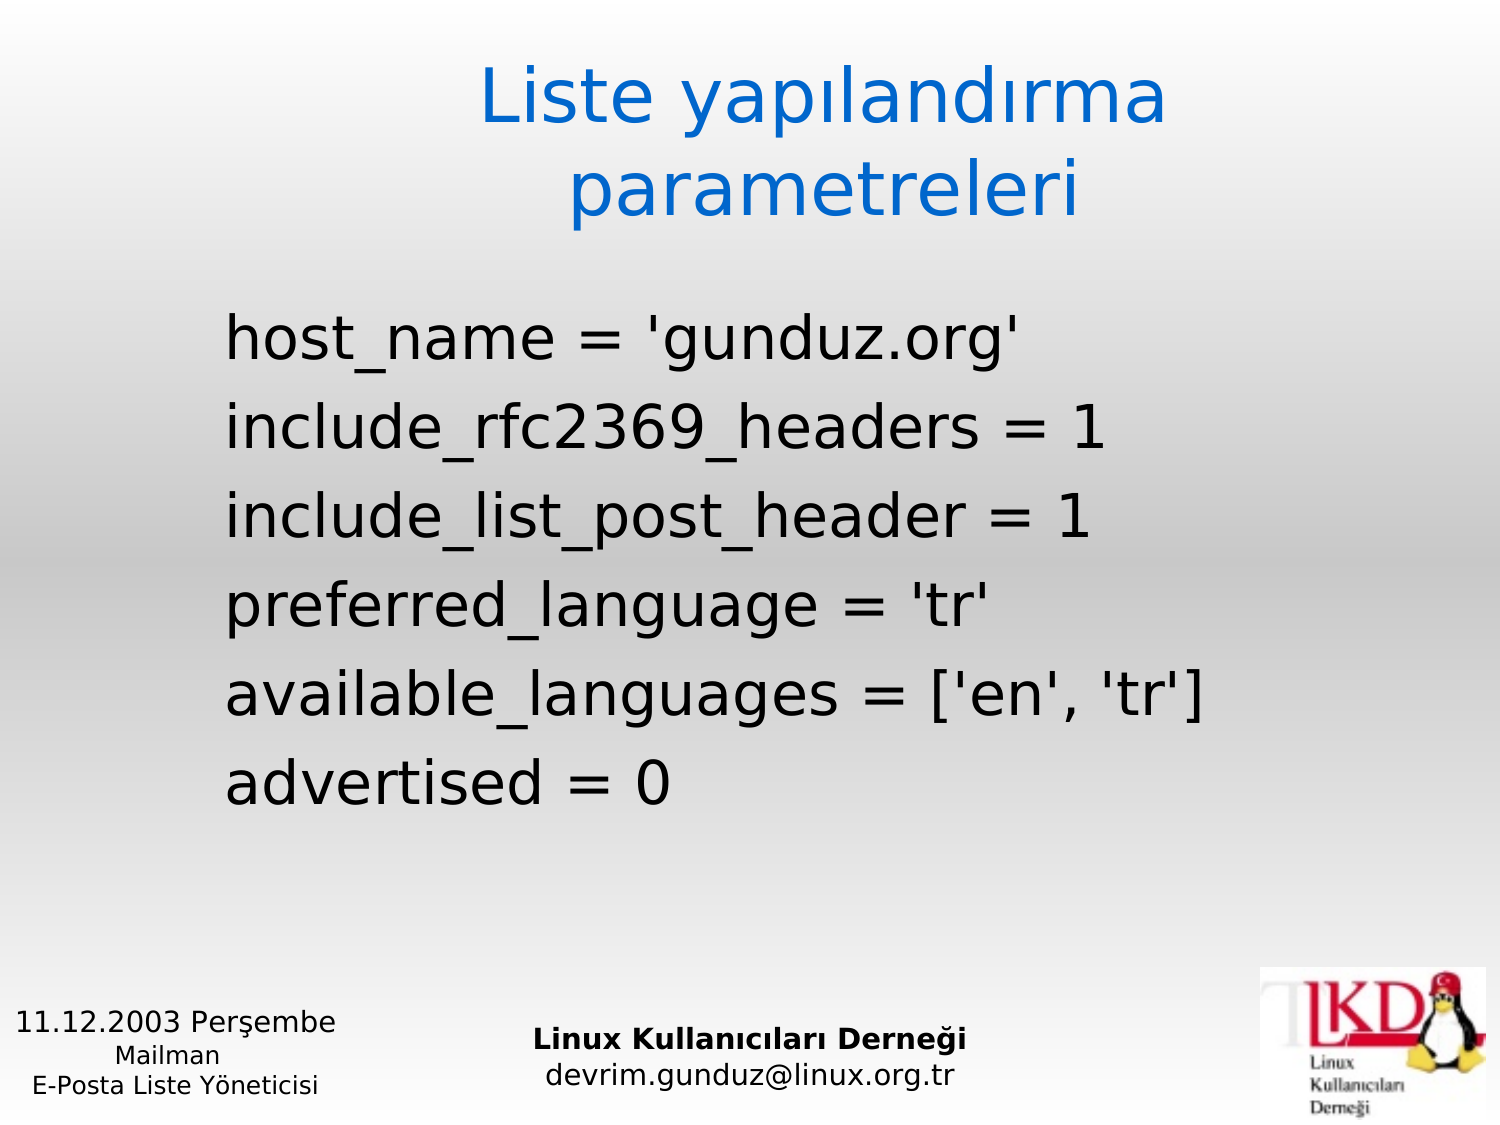

# Liste yapılandırma parametreleri
host_name = 'gunduz.org'
include_rfc2369_headers = 1
include_list_post_header = 1
preferred_language = 'tr'
available_languages = ['en', 'tr']
advertised = 0